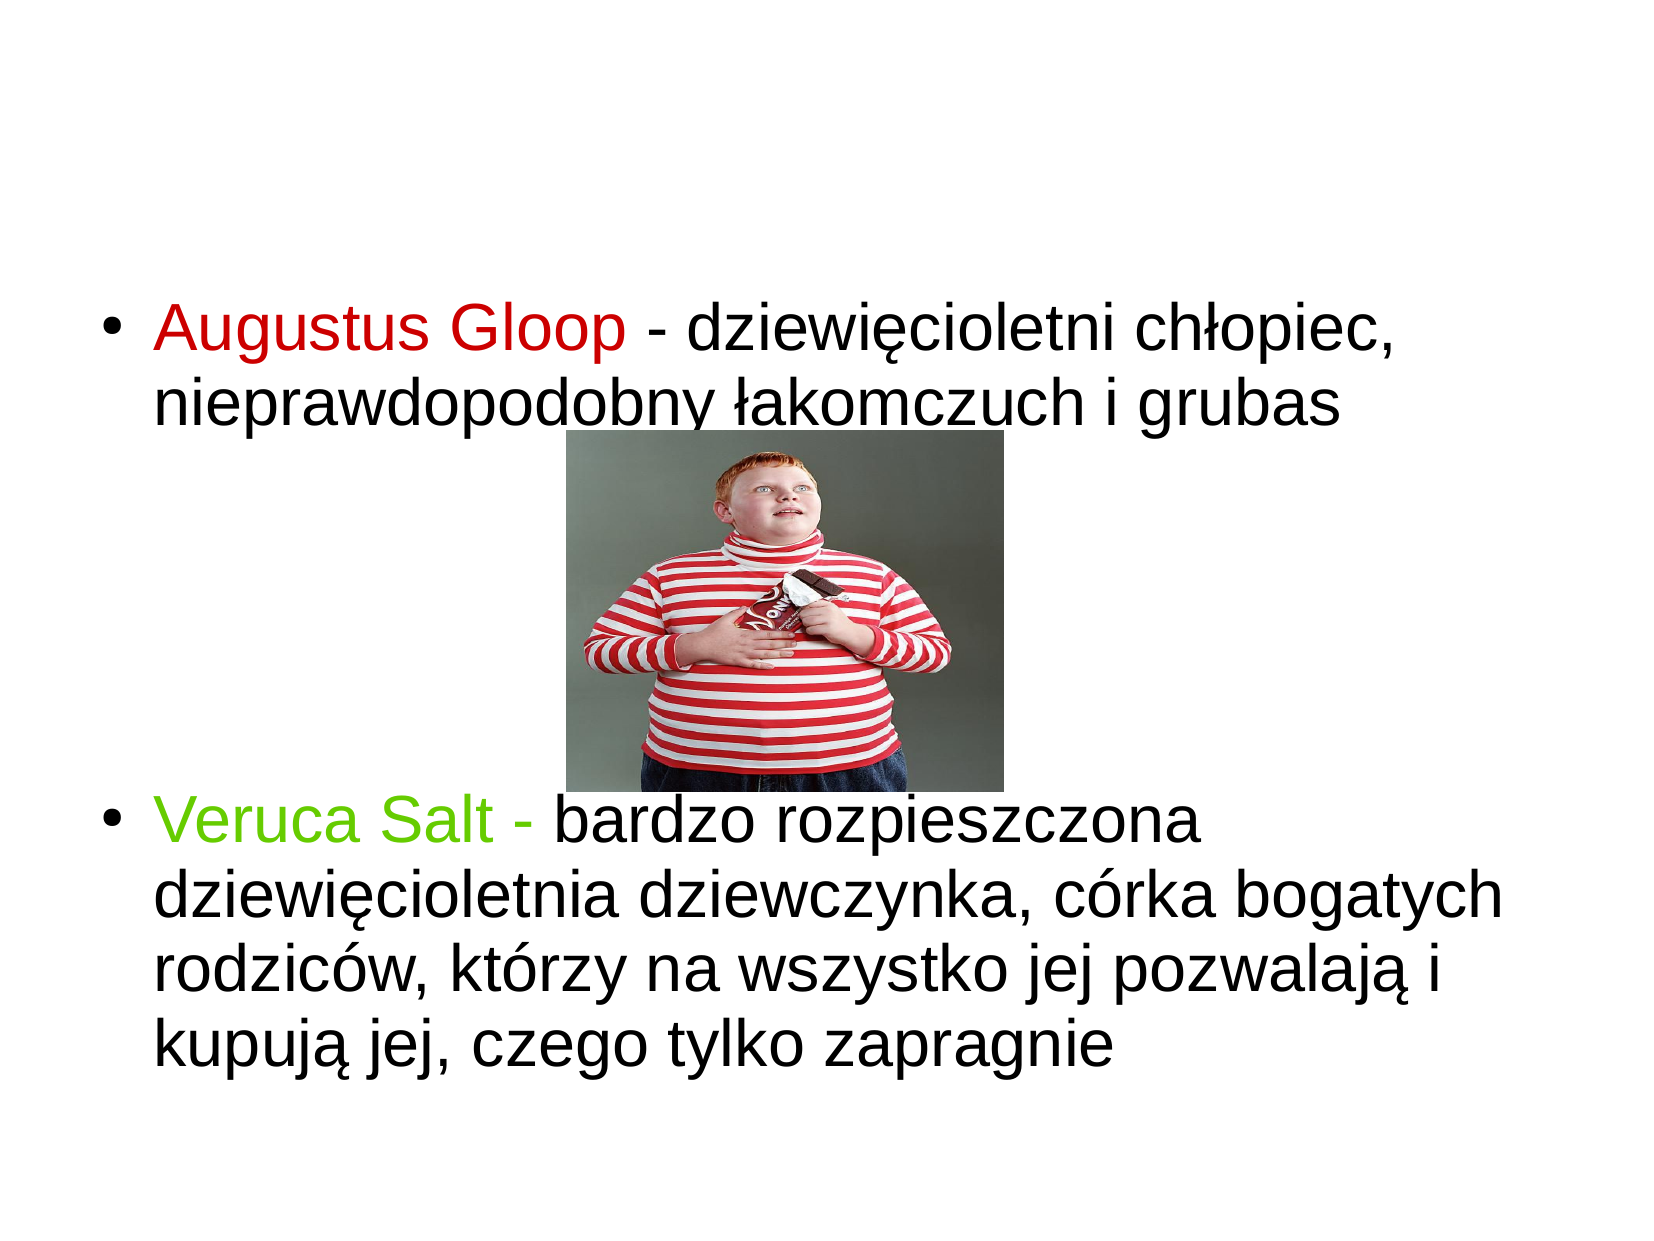

# Augustus Gloop - dziewięcioletni chłopiec, nieprawdopodobny łakomczuch i grubas
Veruca Salt - bardzo rozpieszczona dziewięcioletnia dziewczynka, córka bogatych rodziców, którzy na wszystko jej pozwalają i kupują jej, czego tylko zapragnie